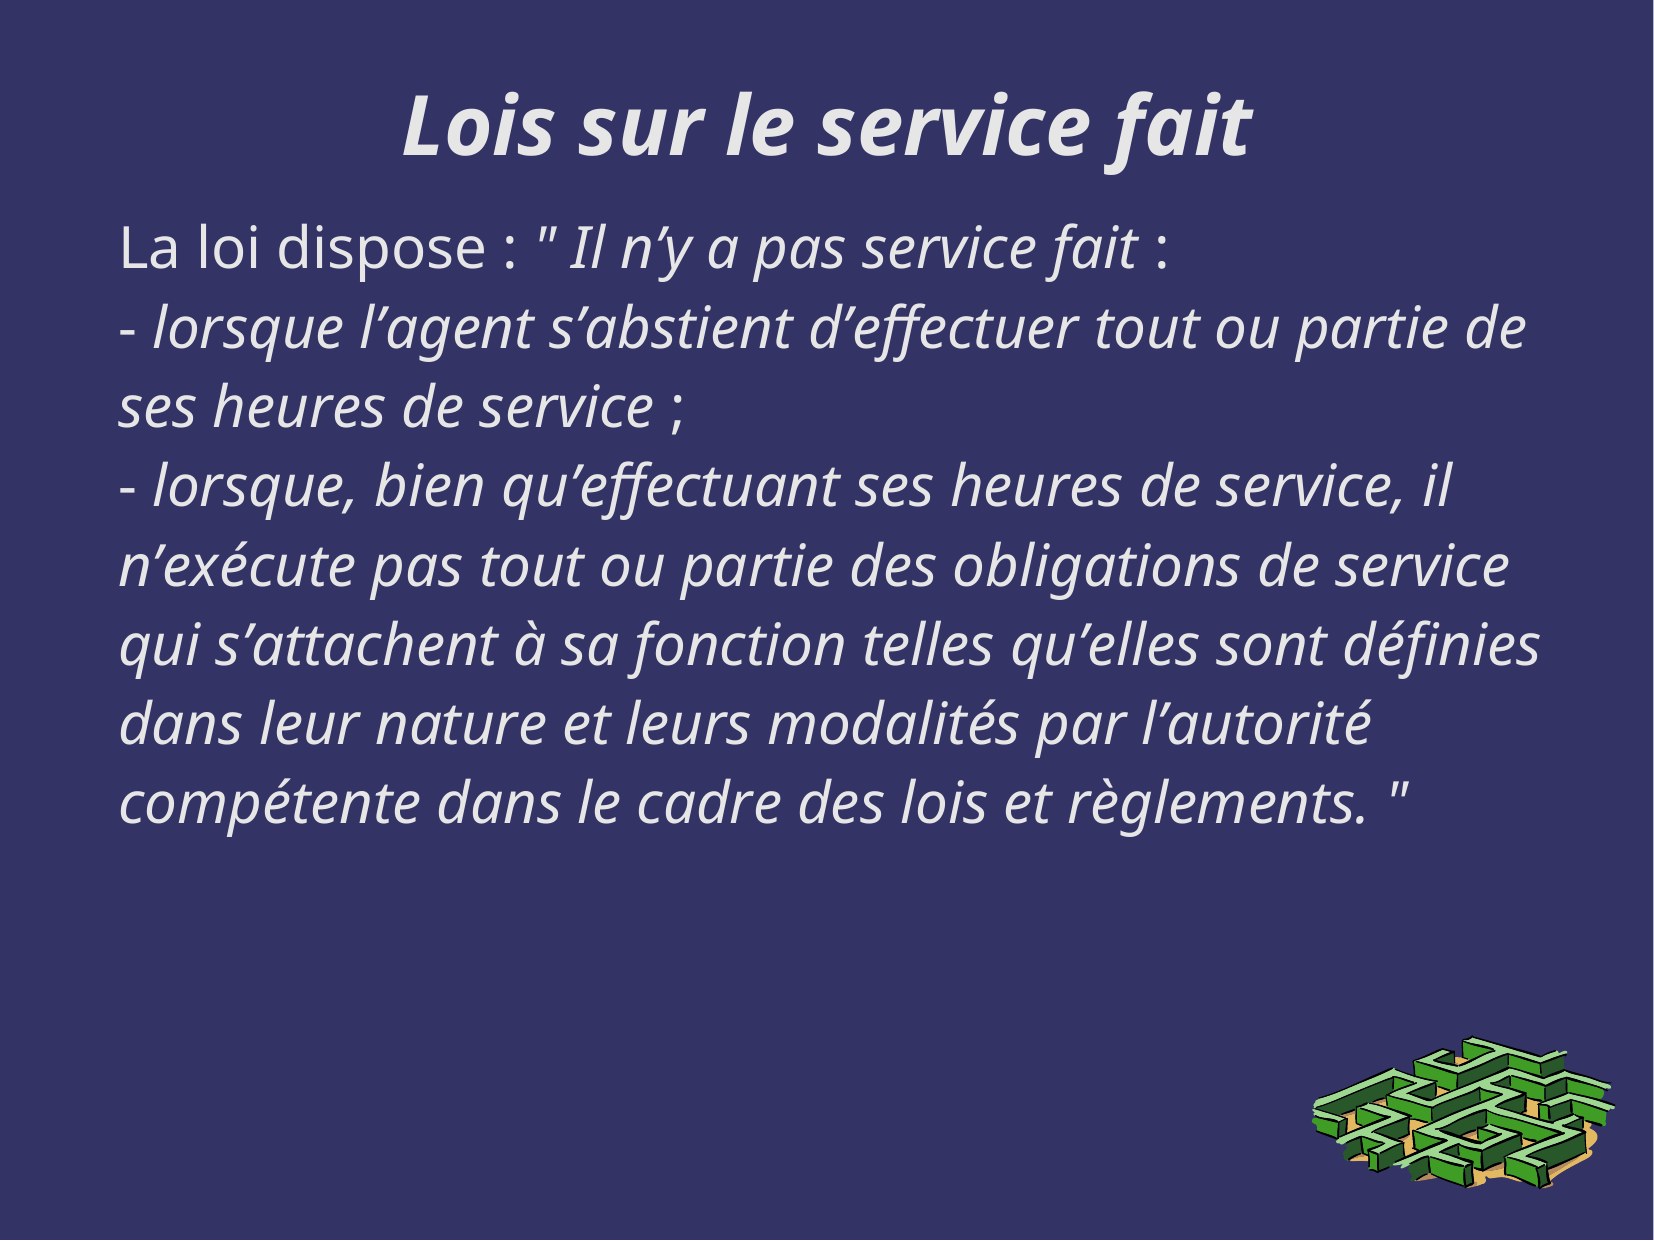

# Lois sur le service fait
La loi dispose : " Il n’y a pas service fait :
- lorsque l’agent s’abstient d’effectuer tout ou partie de ses heures de service ;
- lorsque, bien qu’effectuant ses heures de service, il n’exécute pas tout ou partie des obligations de service qui s’attachent à sa fonction telles qu’elles sont définies dans leur nature et leurs modalités par l’autorité compétente dans le cadre des lois et règlements. "